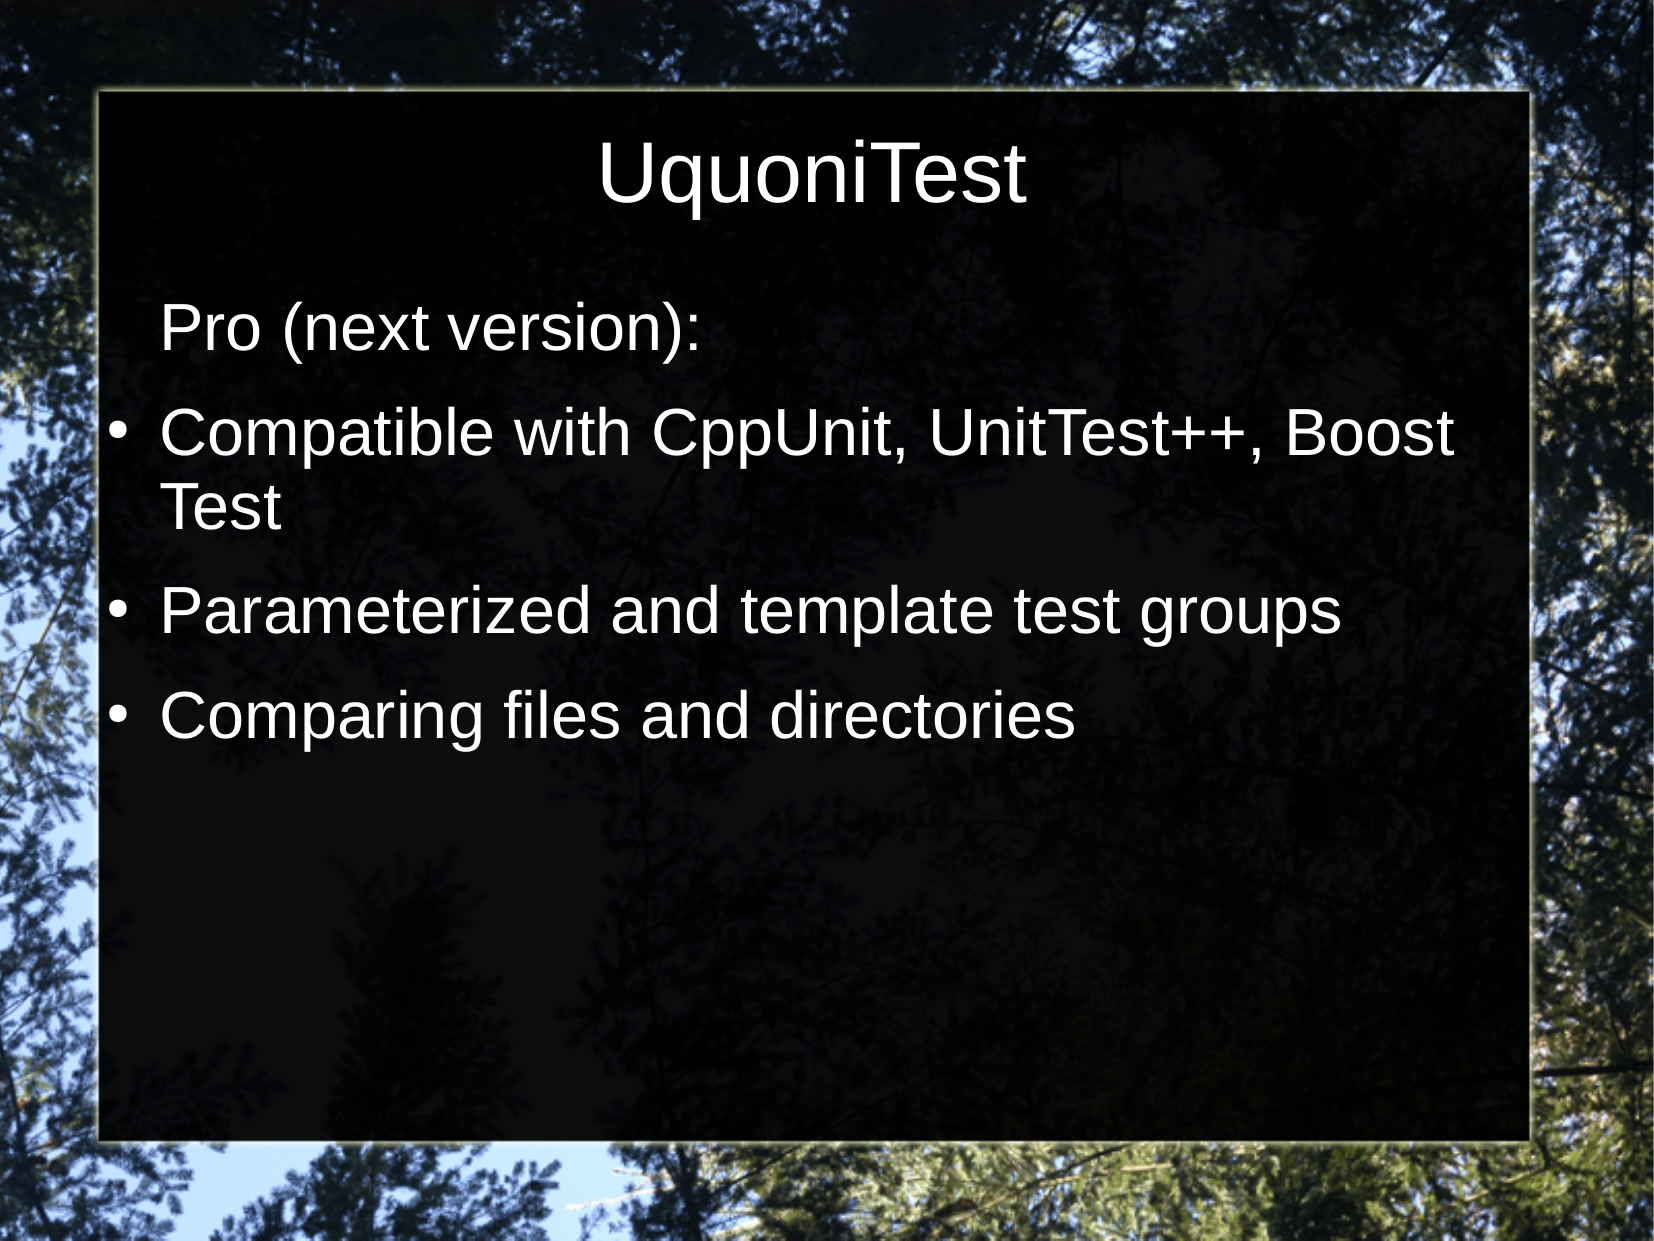

# UquoniTest
Pro (next version):
Compatible with CppUnit, UnitTest++, Boost Test
Parameterized and template test groups
Comparing files and directories